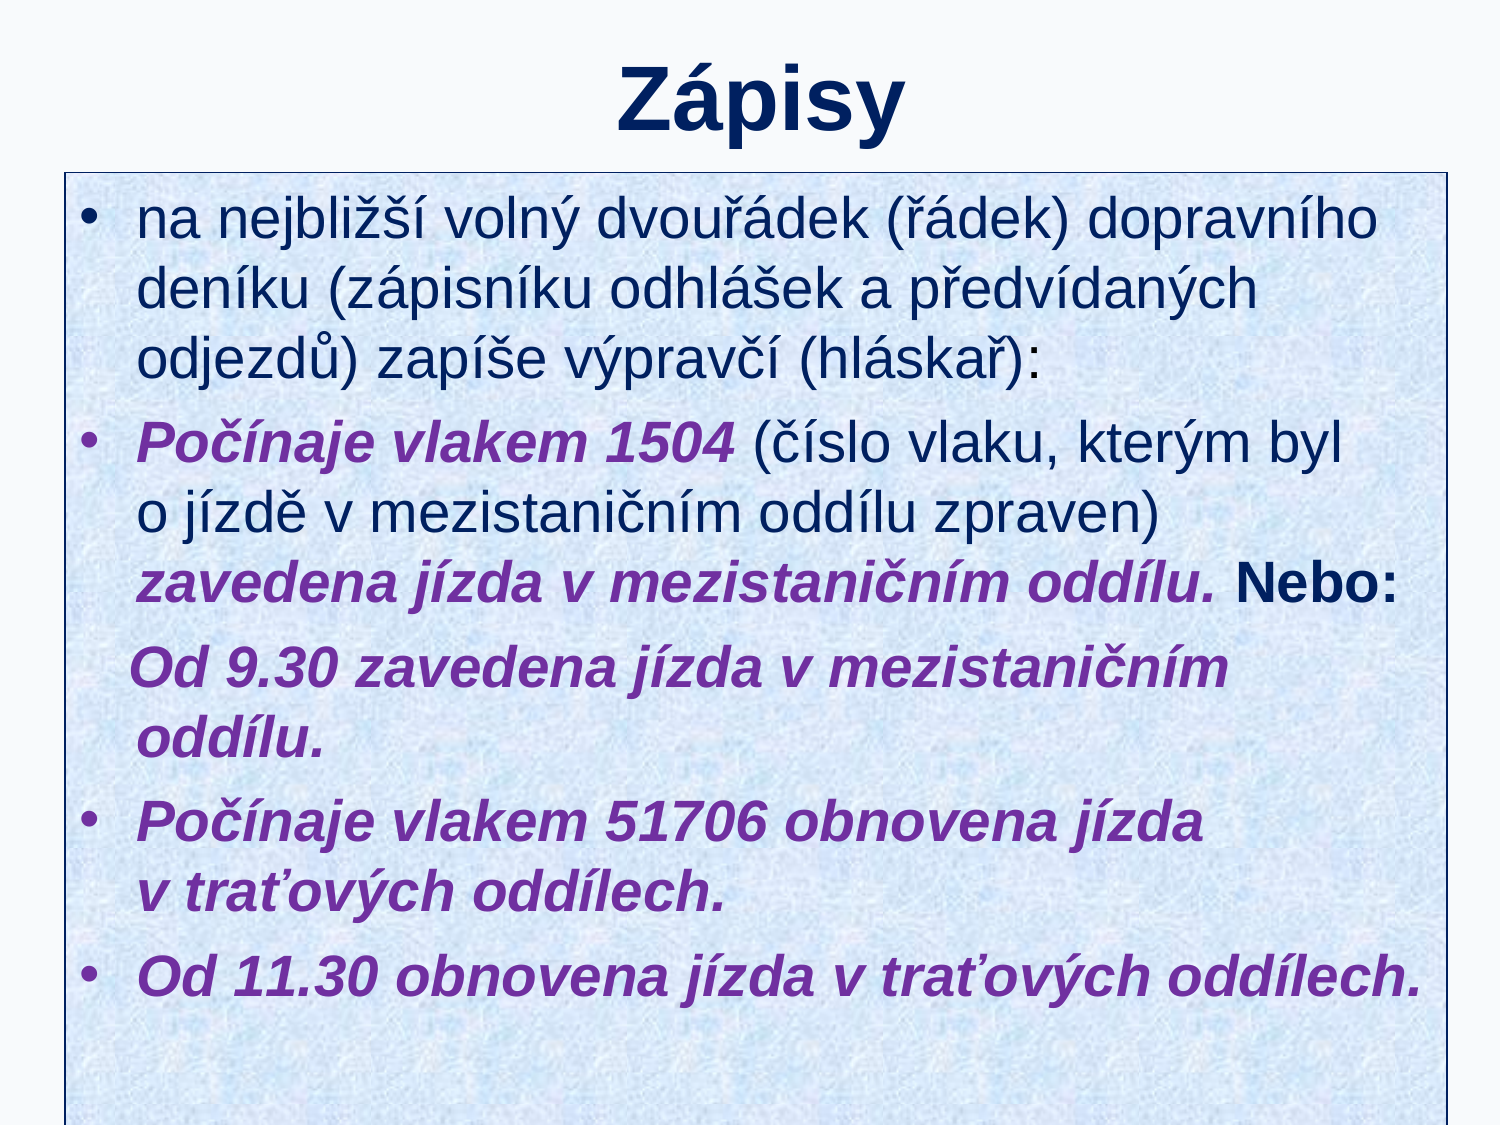

# Zápisy
na nejbližší volný dvouřádek (řádek) dopravního deníku (zápisníku odhlášek a předvídaných odjezdů) zapíše výpravčí (hláskař):
Počínaje vlakem 1504 (číslo vlaku, kterým byl
o jízdě v mezistaničním oddílu zpraven) zavedena jízda v mezistaničním oddílu. Nebo:
 Od 9.30 zavedena jízda v mezistaničním oddílu.
Počínaje vlakem 51706 obnovena jízda
v traťových oddílech.
Od 11.30 obnovena jízda v traťových oddílech.